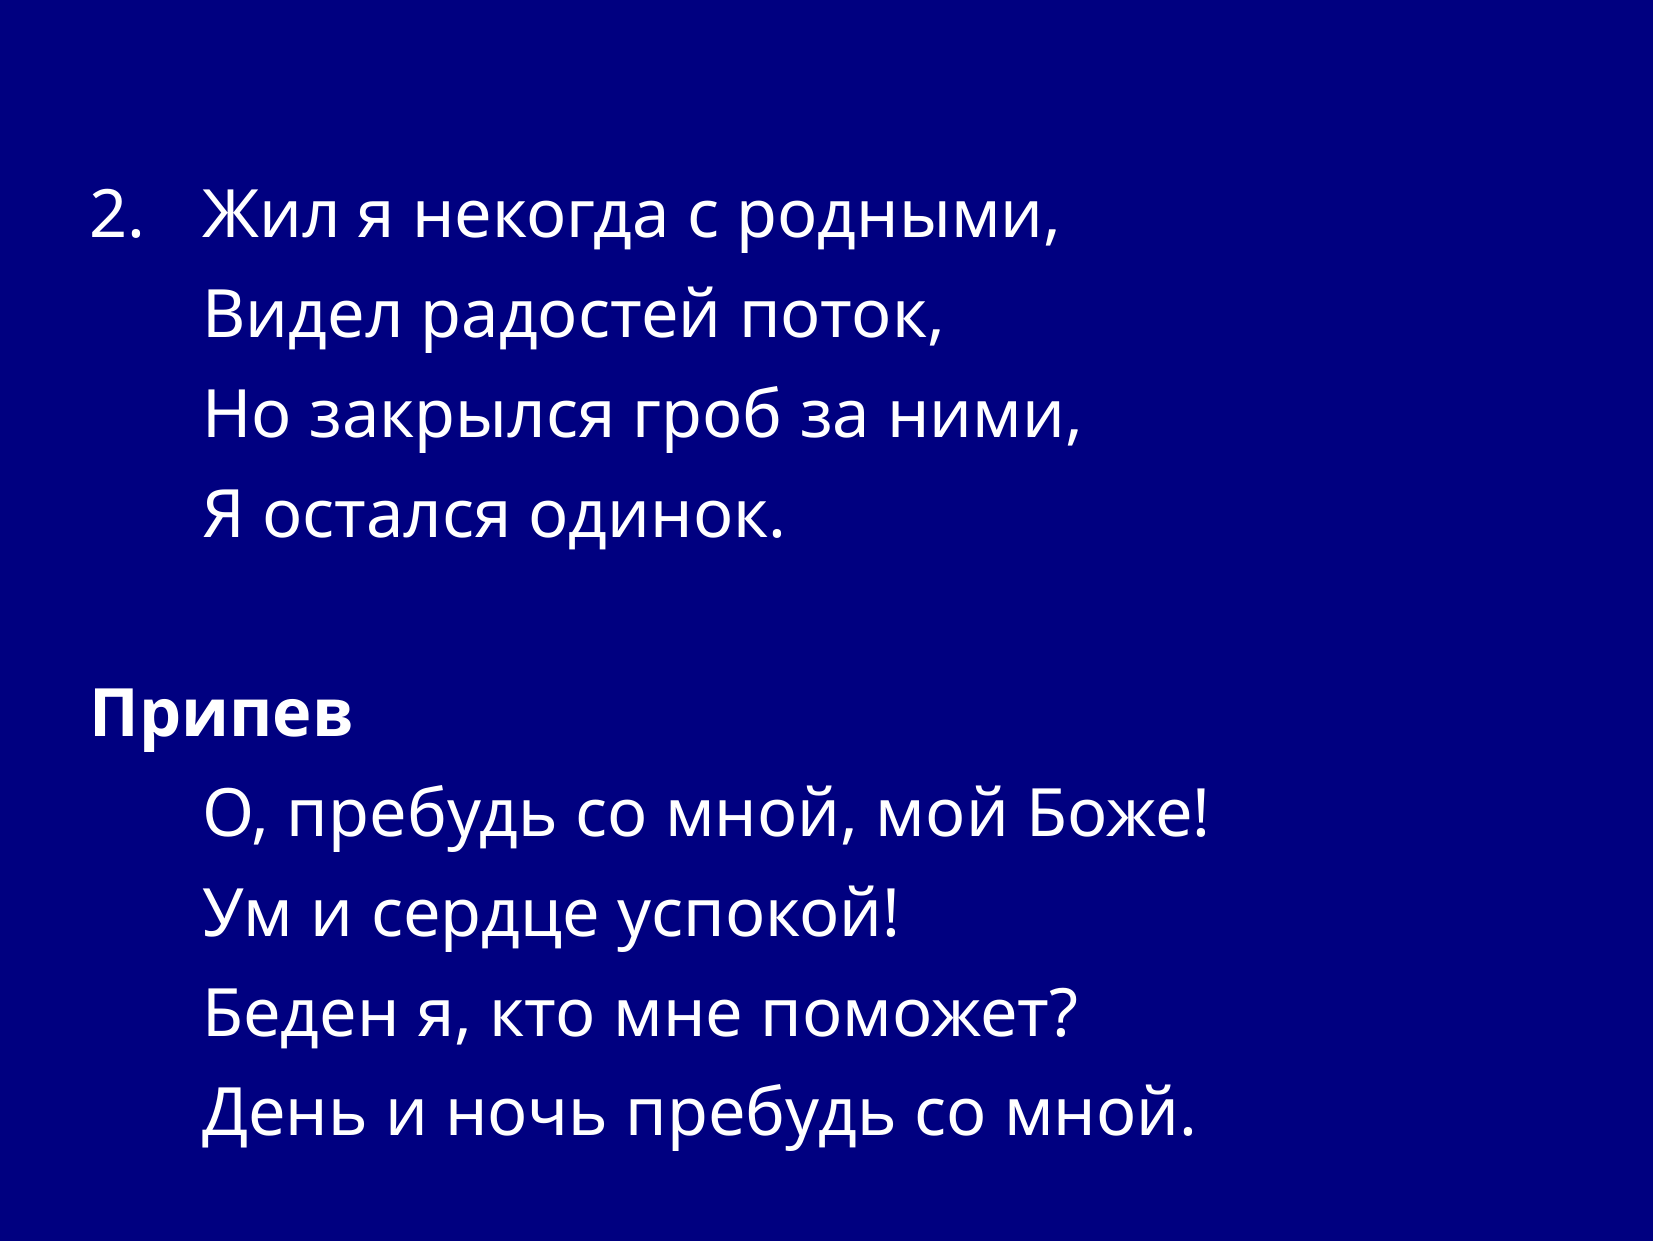

2.	Жил я некогда с родными,
	Видел радостей поток,
	Но закрылся гроб за ними,
	Я остался одинок.
Припев
	О, пребудь со мной, мой Боже!
	Ум и сердце успокой!
	Беден я, кто мне поможет?
	День и ночь пребудь со мной.